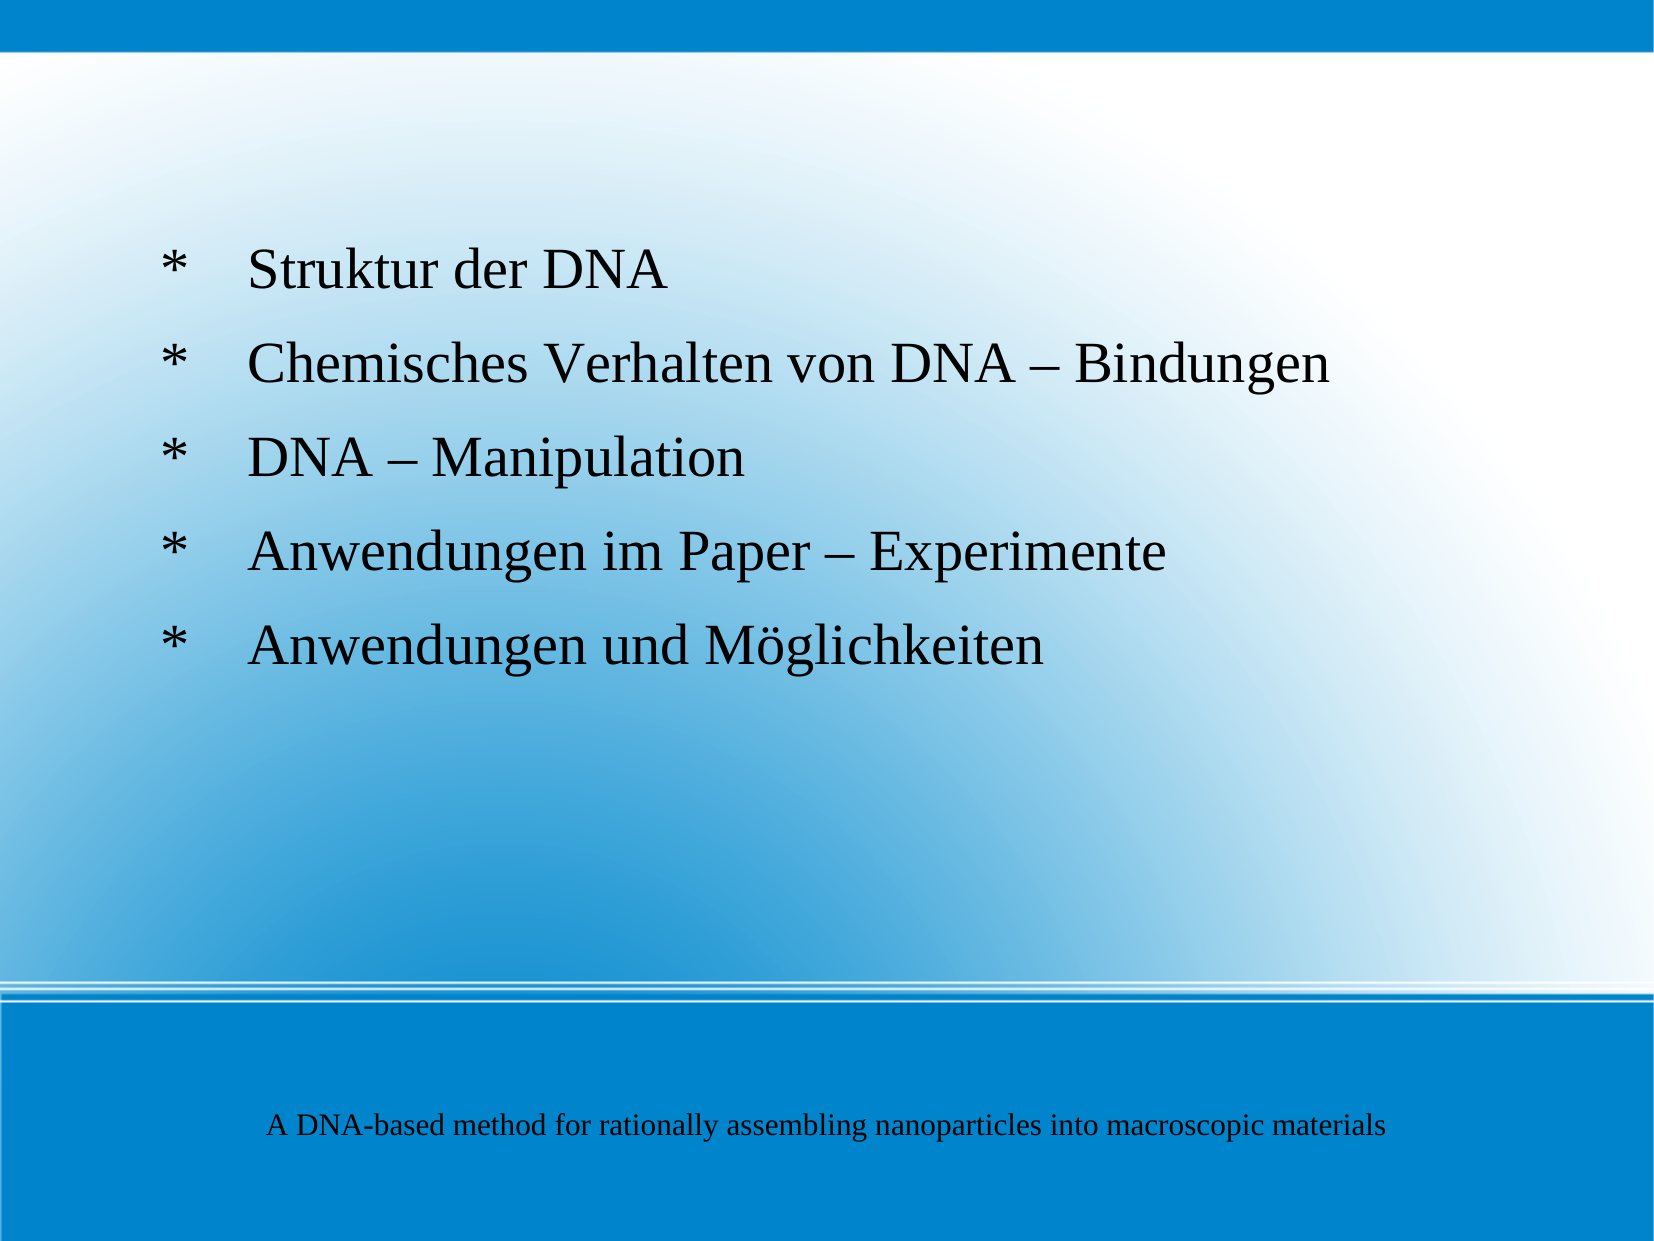

* Struktur der DNA
* Chemisches Verhalten von DNA – Bindungen
* DNA – Manipulation
* Anwendungen im Paper – Experimente
* Anwendungen und Möglichkeiten
# A DNA-based method for rationally assembling nanoparticles into macroscopic materials